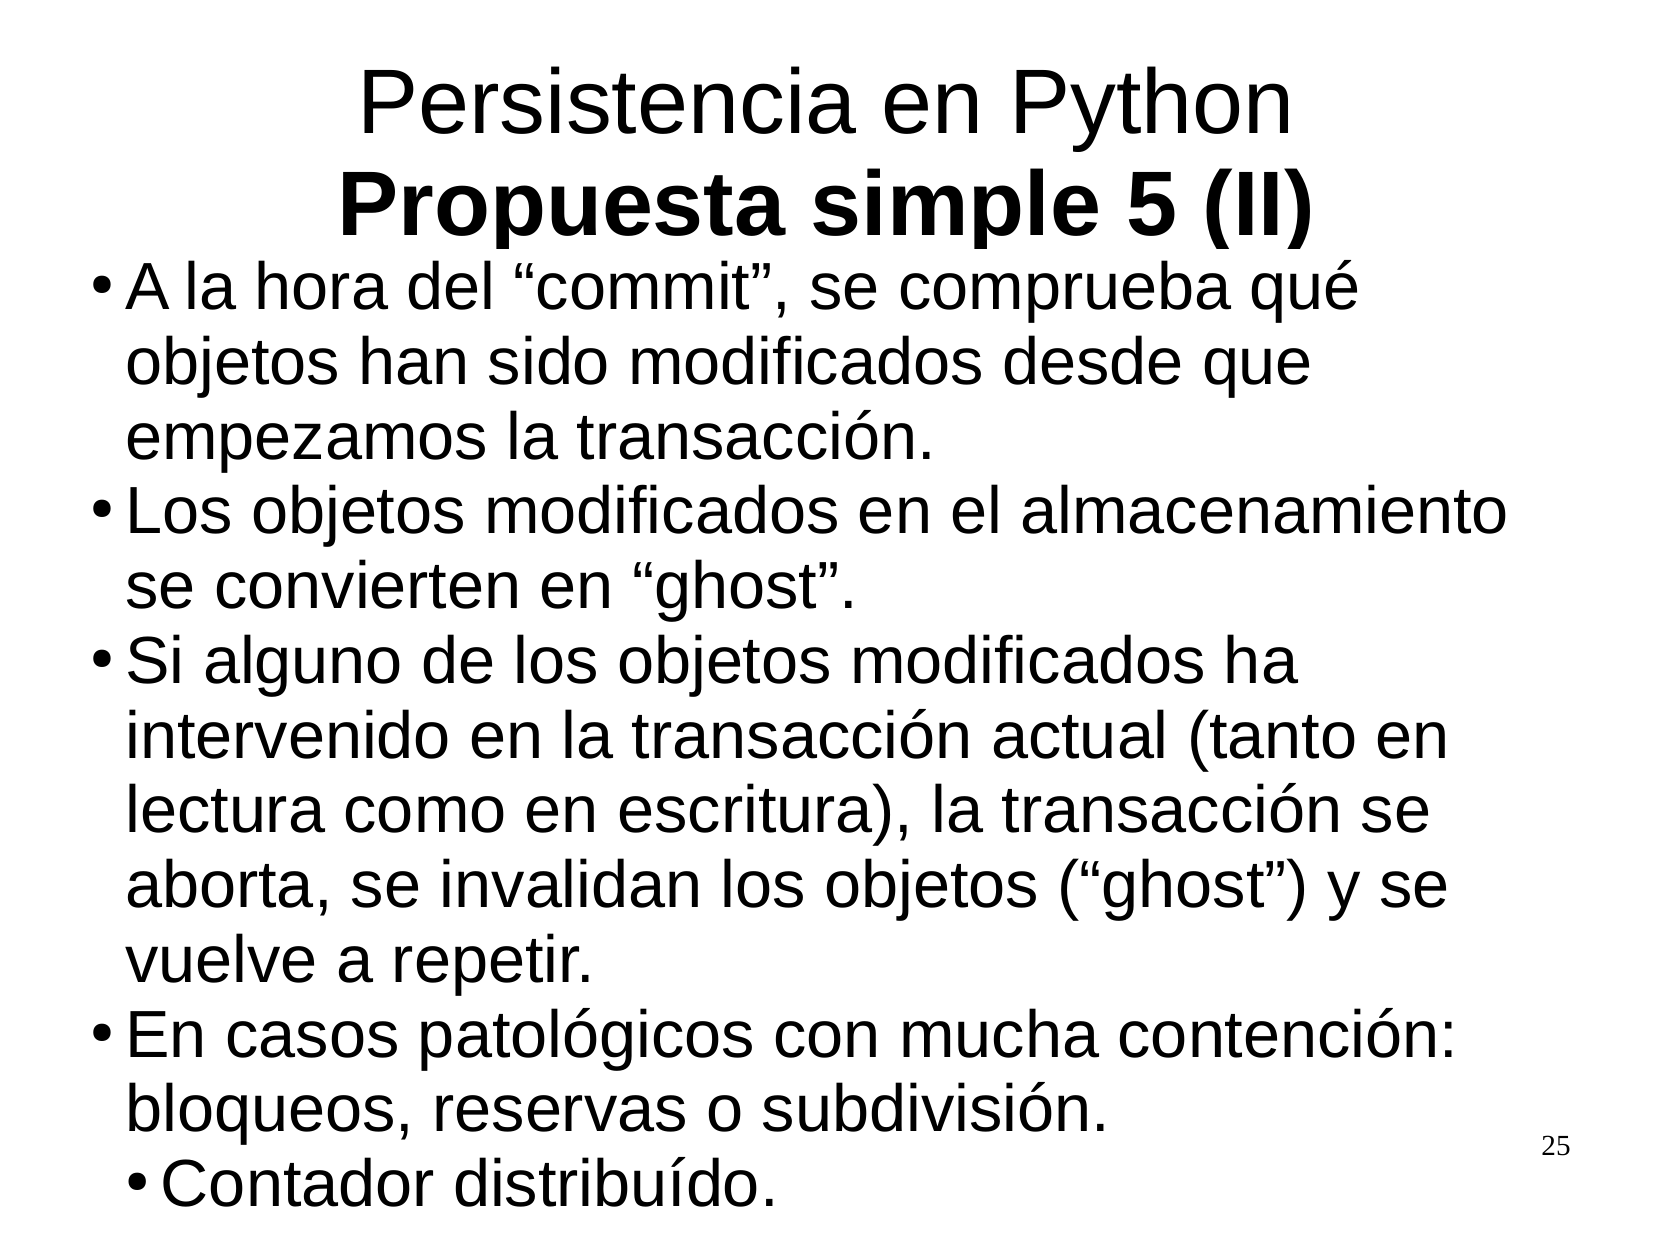

# Persistencia en Python Propuesta simple 5 (II)
A la hora del “commit”, se comprueba qué objetos han sido modificados desde que empezamos la transacción.
Los objetos modificados en el almacenamiento se convierten en “ghost”.
Si alguno de los objetos modificados ha intervenido en la transacción actual (tanto en lectura como en escritura), la transacción se aborta, se invalidan los objetos (“ghost”) y se vuelve a repetir.
En casos patológicos con mucha contención: bloqueos, reservas o subdivisión.
Contador distribuído.
25